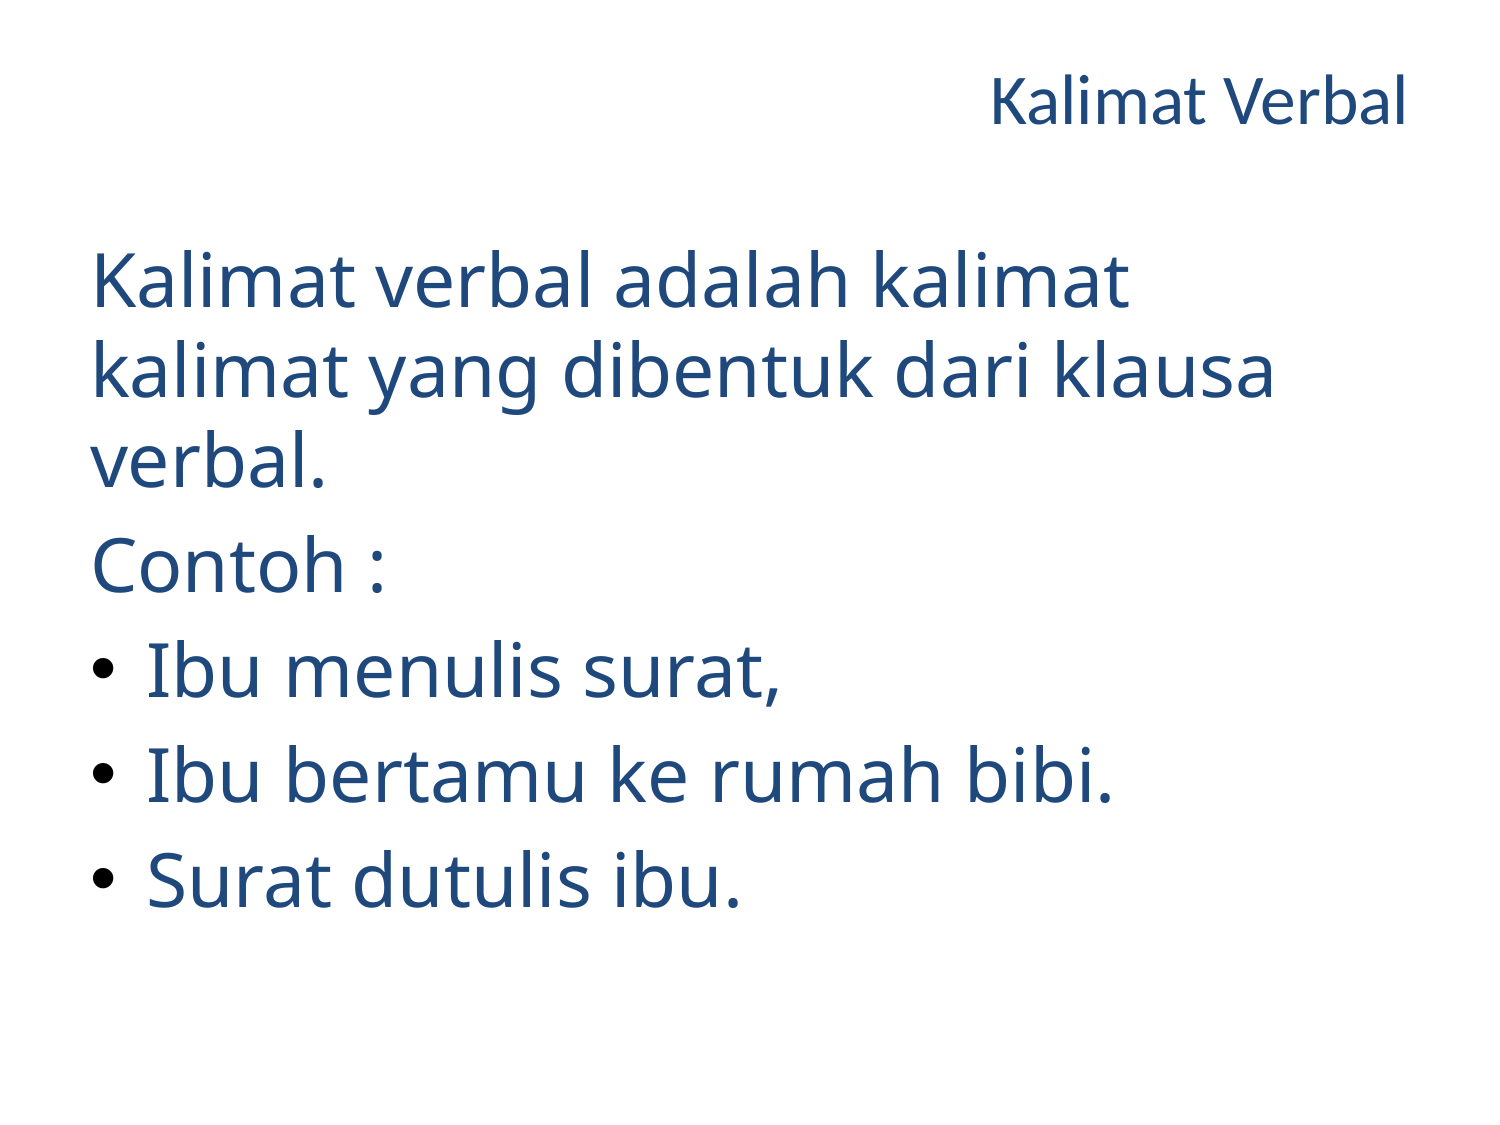

# Kalimat Verbal
Kalimat verbal adalah kalimat kalimat yang dibentuk dari klausa verbal.
Contoh :
Ibu menulis surat,
Ibu bertamu ke rumah bibi.
Surat dutulis ibu.